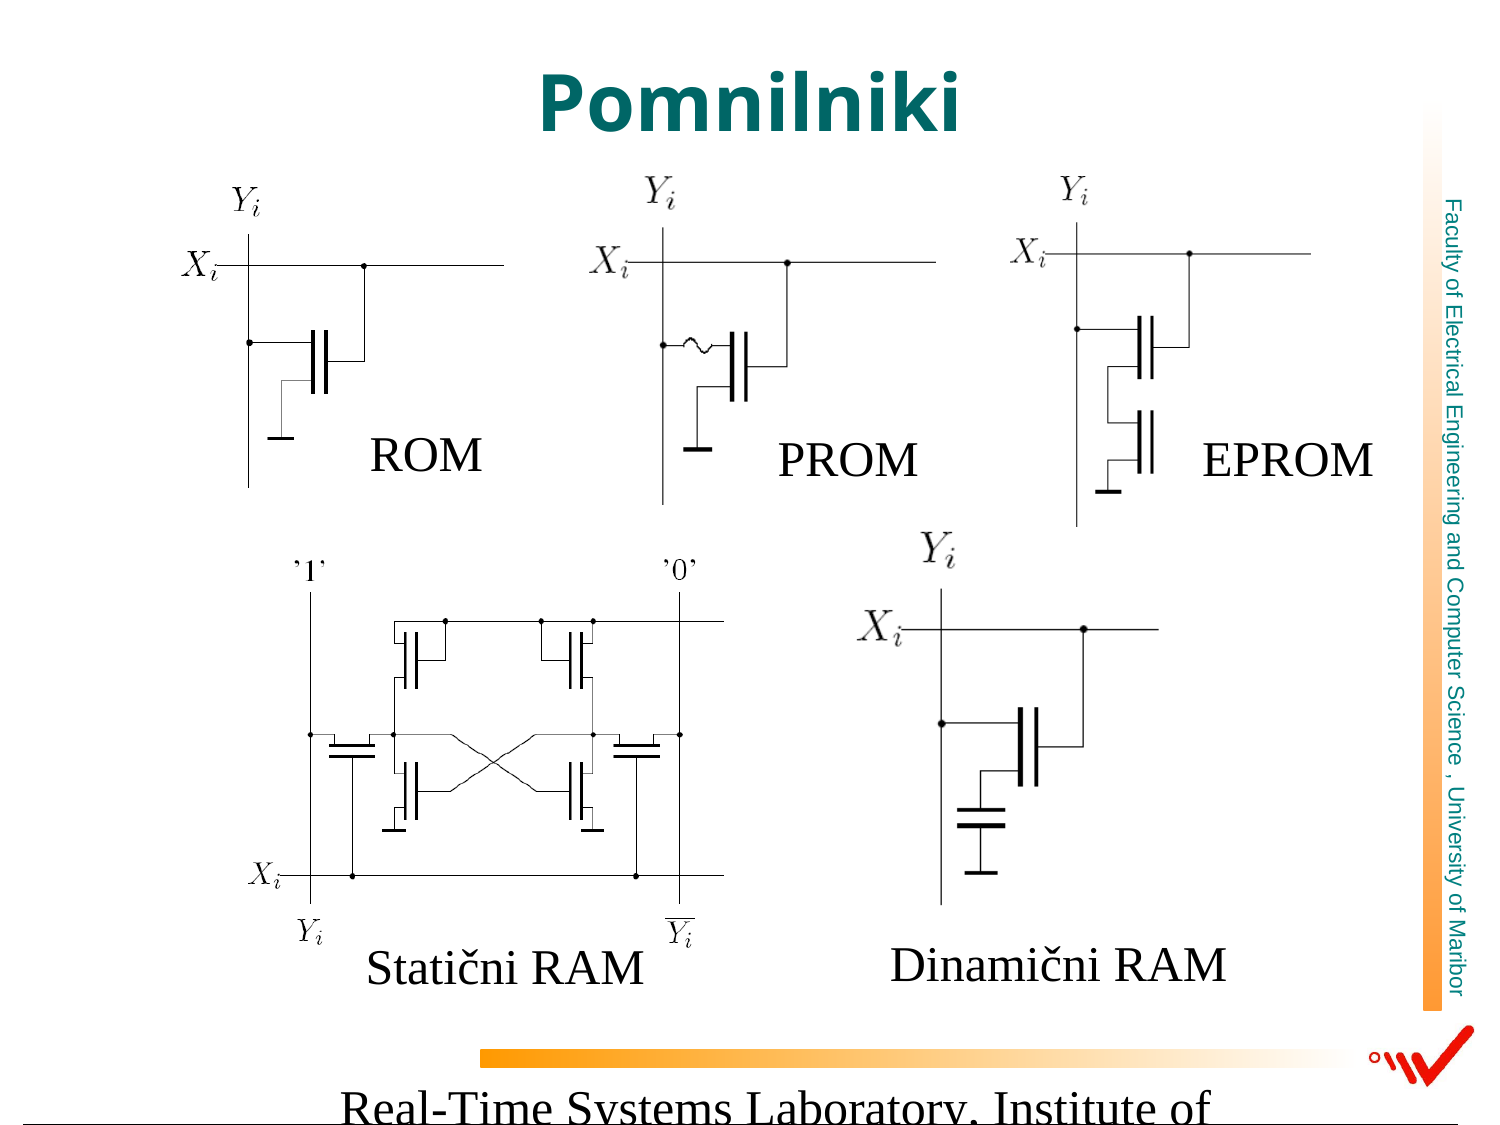

# Pomnilniki
ROM
PROM
EPROM
Dinamični RAM
Statični RAM